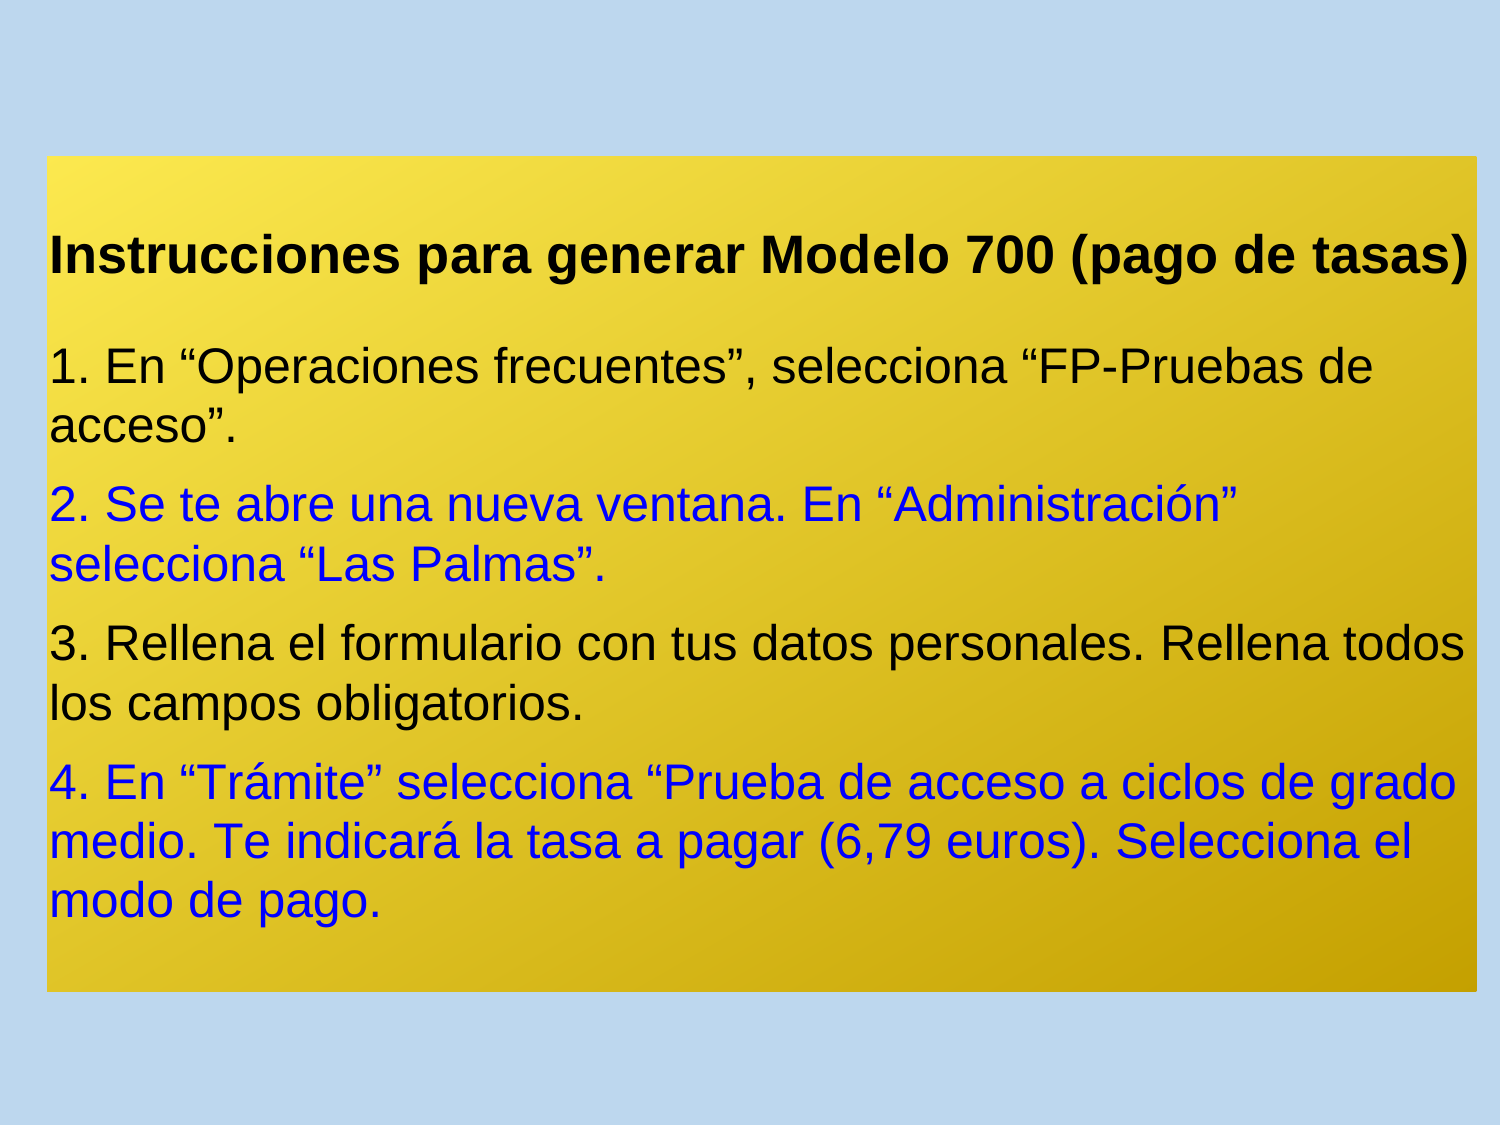

Instrucciones para generar Modelo 700 (pago de tasas)
1. En “Operaciones frecuentes”, selecciona “FP-Pruebas de acceso”.
2. Se te abre una nueva ventana. En “Administración” selecciona “Las Palmas”.
3. Rellena el formulario con tus datos personales. Rellena todos los campos obligatorios.
4. En “Trámite” selecciona “Prueba de acceso a ciclos de grado medio. Te indicará la tasa a pagar (6,79 euros). Selecciona el modo de pago.